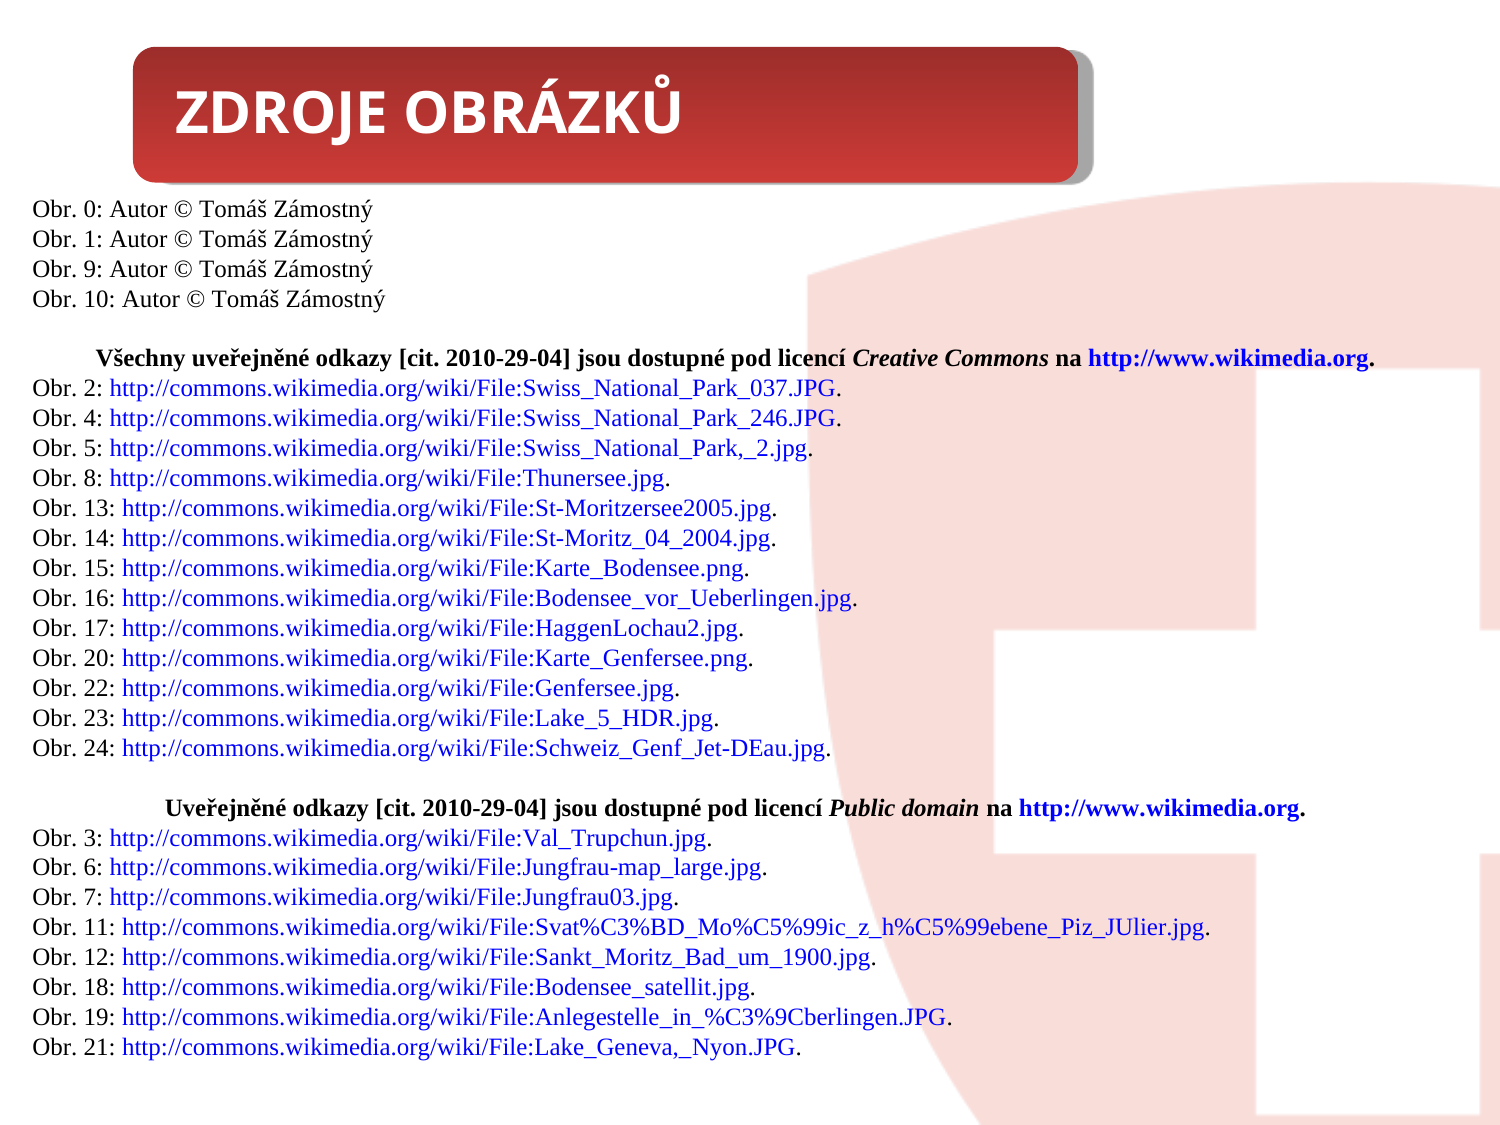

ZDROJE OBRÁZKŮ
Obr. 0: Autor © Tomáš Zámostný
Obr. 1: Autor © Tomáš Zámostný
Obr. 9: Autor © Tomáš Zámostný
Obr. 10: Autor © Tomáš Zámostný
Všechny uveřejněné odkazy [cit. 2010-29-04] jsou dostupné pod licencí Creative Commons na http://www.wikimedia.org.
Obr. 2: http://commons.wikimedia.org/wiki/File:Swiss_National_Park_037.JPG.
Obr. 4: http://commons.wikimedia.org/wiki/File:Swiss_National_Park_246.JPG.
Obr. 5: http://commons.wikimedia.org/wiki/File:Swiss_National_Park,_2.jpg.
Obr. 8: http://commons.wikimedia.org/wiki/File:Thunersee.jpg.
Obr. 13: http://commons.wikimedia.org/wiki/File:St-Moritzersee2005.jpg.
Obr. 14: http://commons.wikimedia.org/wiki/File:St-Moritz_04_2004.jpg.
Obr. 15: http://commons.wikimedia.org/wiki/File:Karte_Bodensee.png.
Obr. 16: http://commons.wikimedia.org/wiki/File:Bodensee_vor_Ueberlingen.jpg.
Obr. 17: http://commons.wikimedia.org/wiki/File:HaggenLochau2.jpg.
Obr. 20: http://commons.wikimedia.org/wiki/File:Karte_Genfersee.png.
Obr. 22: http://commons.wikimedia.org/wiki/File:Genfersee.jpg.
Obr. 23: http://commons.wikimedia.org/wiki/File:Lake_5_HDR.jpg.
Obr. 24: http://commons.wikimedia.org/wiki/File:Schweiz_Genf_Jet-DEau.jpg.
Uveřejněné odkazy [cit. 2010-29-04] jsou dostupné pod licencí Public domain na http://www.wikimedia.org.
Obr. 3: http://commons.wikimedia.org/wiki/File:Val_Trupchun.jpg.
Obr. 6: http://commons.wikimedia.org/wiki/File:Jungfrau-map_large.jpg.
Obr. 7: http://commons.wikimedia.org/wiki/File:Jungfrau03.jpg.
Obr. 11: http://commons.wikimedia.org/wiki/File:Svat%C3%BD_Mo%C5%99ic_z_h%C5%99ebene_Piz_JUlier.jpg.
Obr. 12: http://commons.wikimedia.org/wiki/File:Sankt_Moritz_Bad_um_1900.jpg.
Obr. 18: http://commons.wikimedia.org/wiki/File:Bodensee_satellit.jpg.
Obr. 19: http://commons.wikimedia.org/wiki/File:Anlegestelle_in_%C3%9Cberlingen.JPG.
Obr. 21: http://commons.wikimedia.org/wiki/File:Lake_Geneva,_Nyon.JPG.